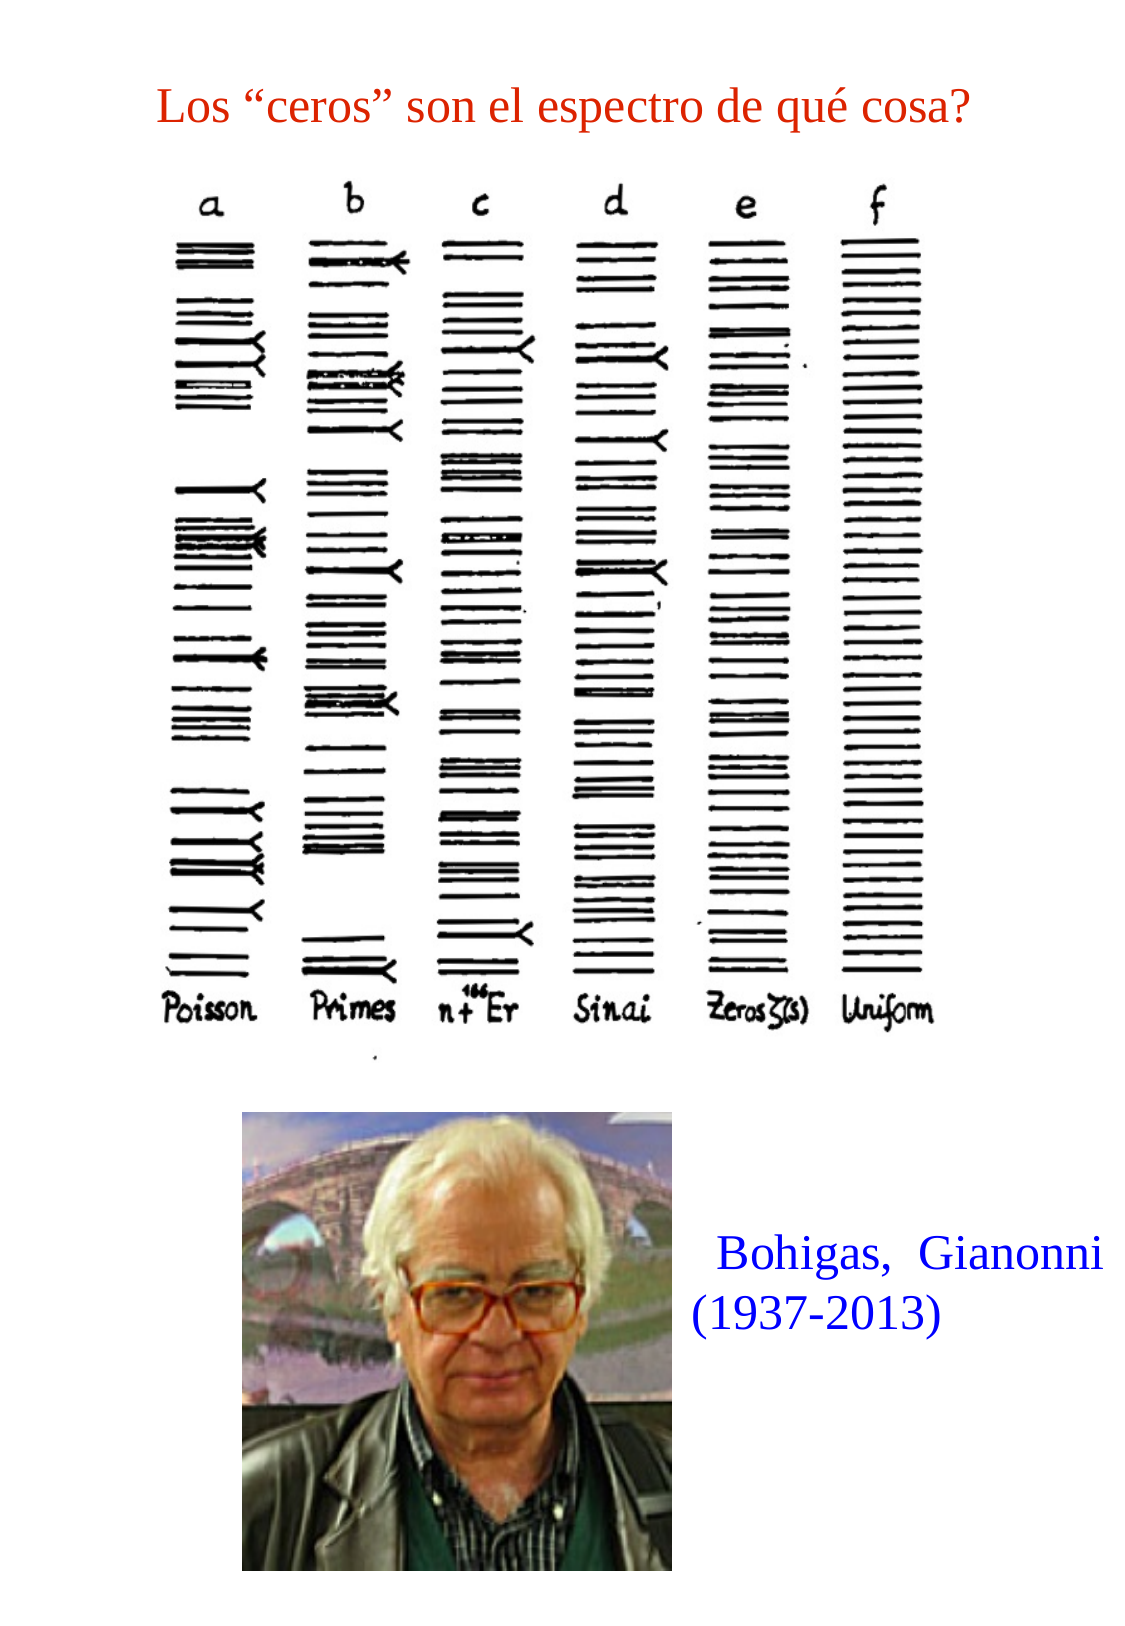

Los “ceros” son el espectro de qué cosa?
 Bohigas, Gianonni
(1937-2013)